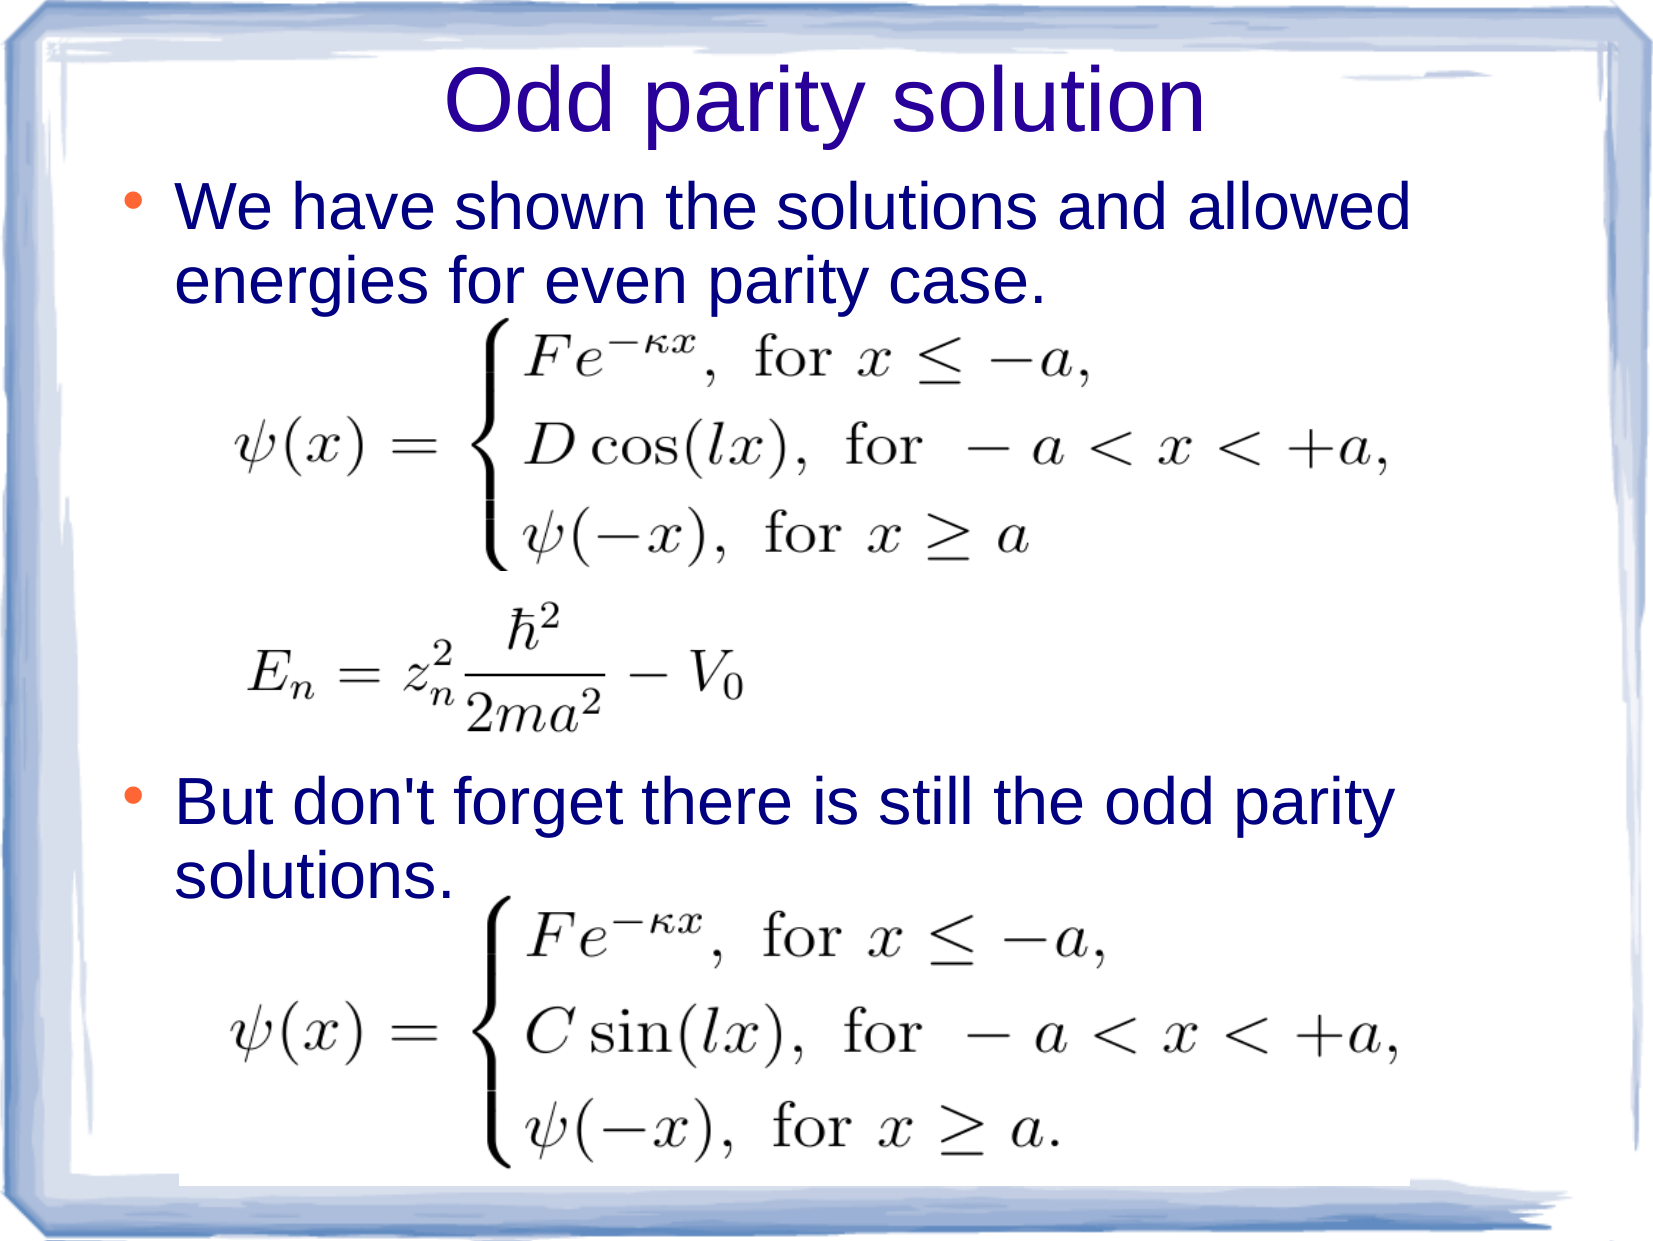

# Odd parity solution
We have shown the solutions and allowed energies for even parity case.
But don't forget there is still the odd parity solutions.